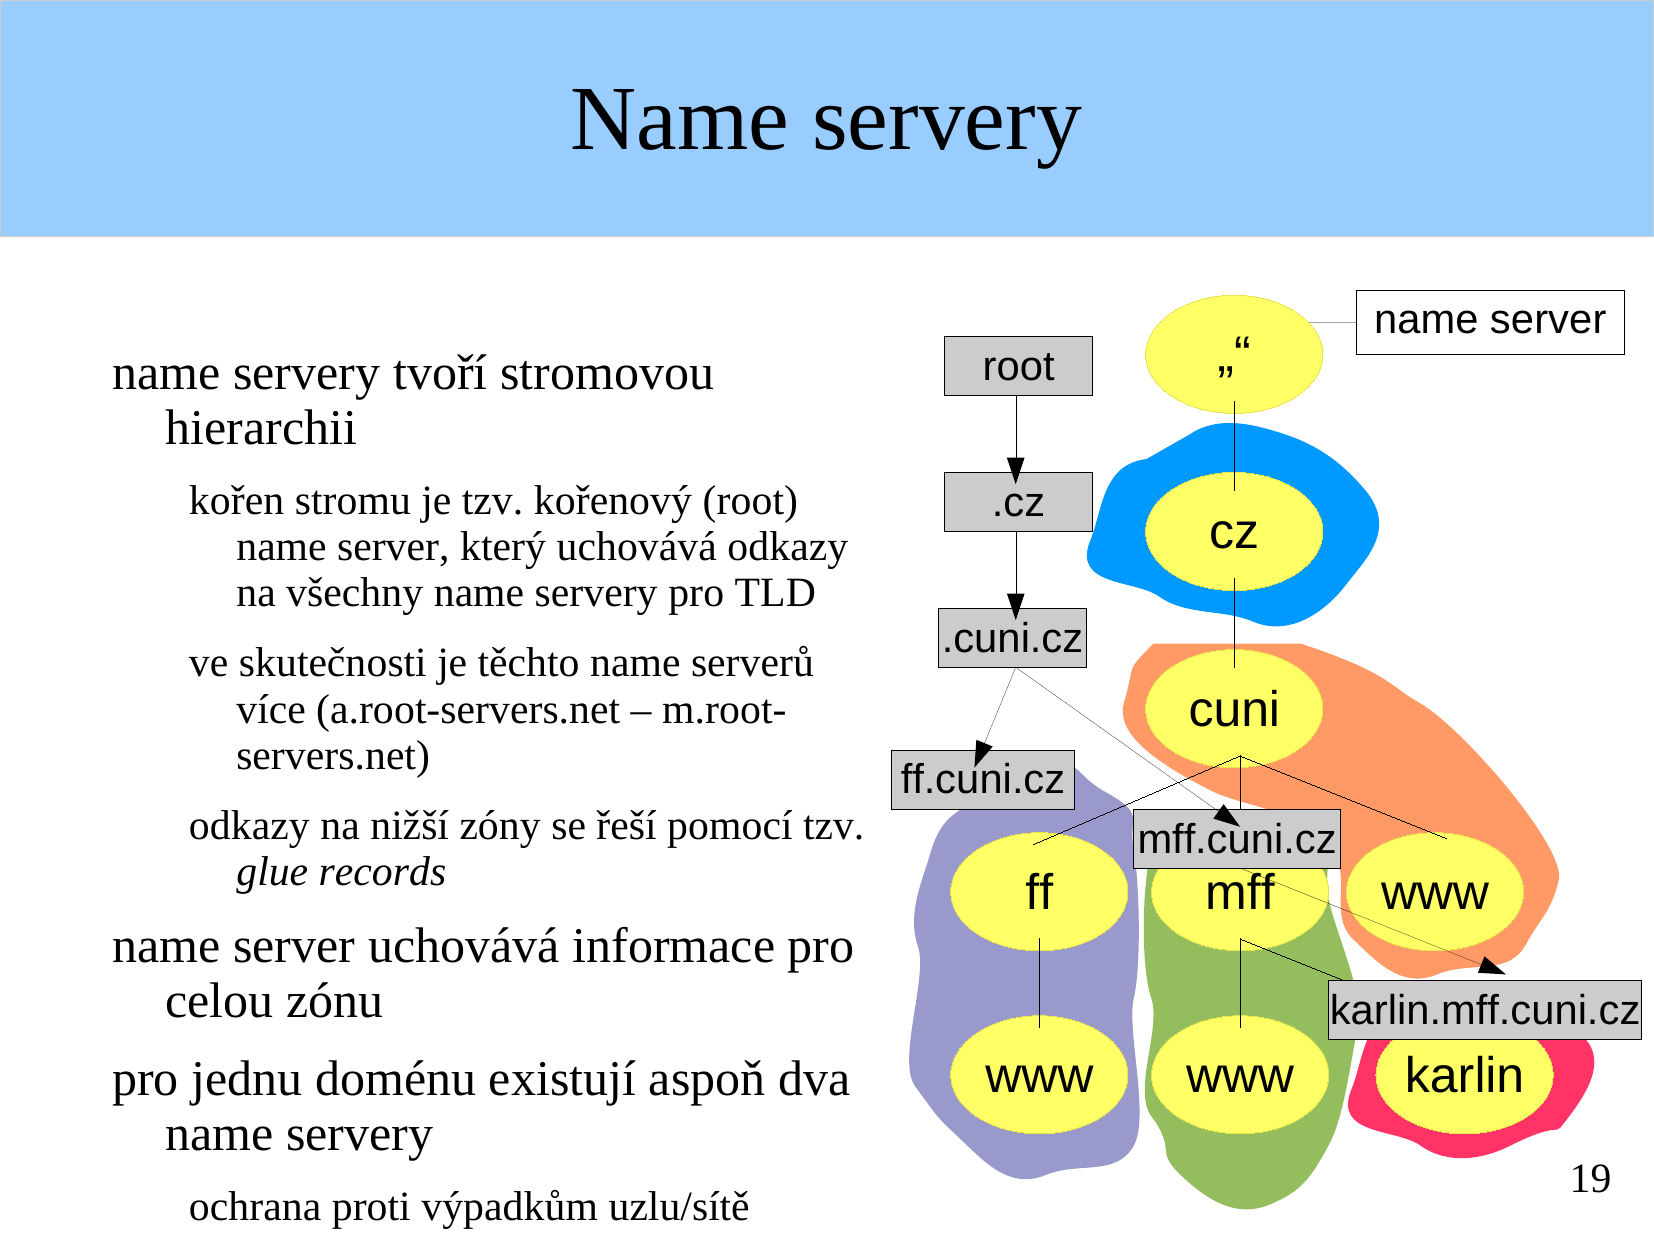

# Name servery
„“
root
name servery tvoří stromovou hierarchii
kořen stromu je tzv. kořenový (root) name server, který uchovává odkazy na všechny name servery pro TLD
ve skutečnosti je těchto name serverů více (a.root-servers.net – m.root-servers.net)
odkazy na nižší zóny se řeší pomocí tzv. glue records
name server uchovává informace pro celou zónu
pro jednu doménu existují aspoň dva name servery
ochrana proti výpadkům uzlu/sítě
.cz
cz
.cuni.cz
cuni
ff.cuni.cz
mff.cuni.cz
ff
mff
www
karlin.mff.cuni.cz
gh
www
www
karlin